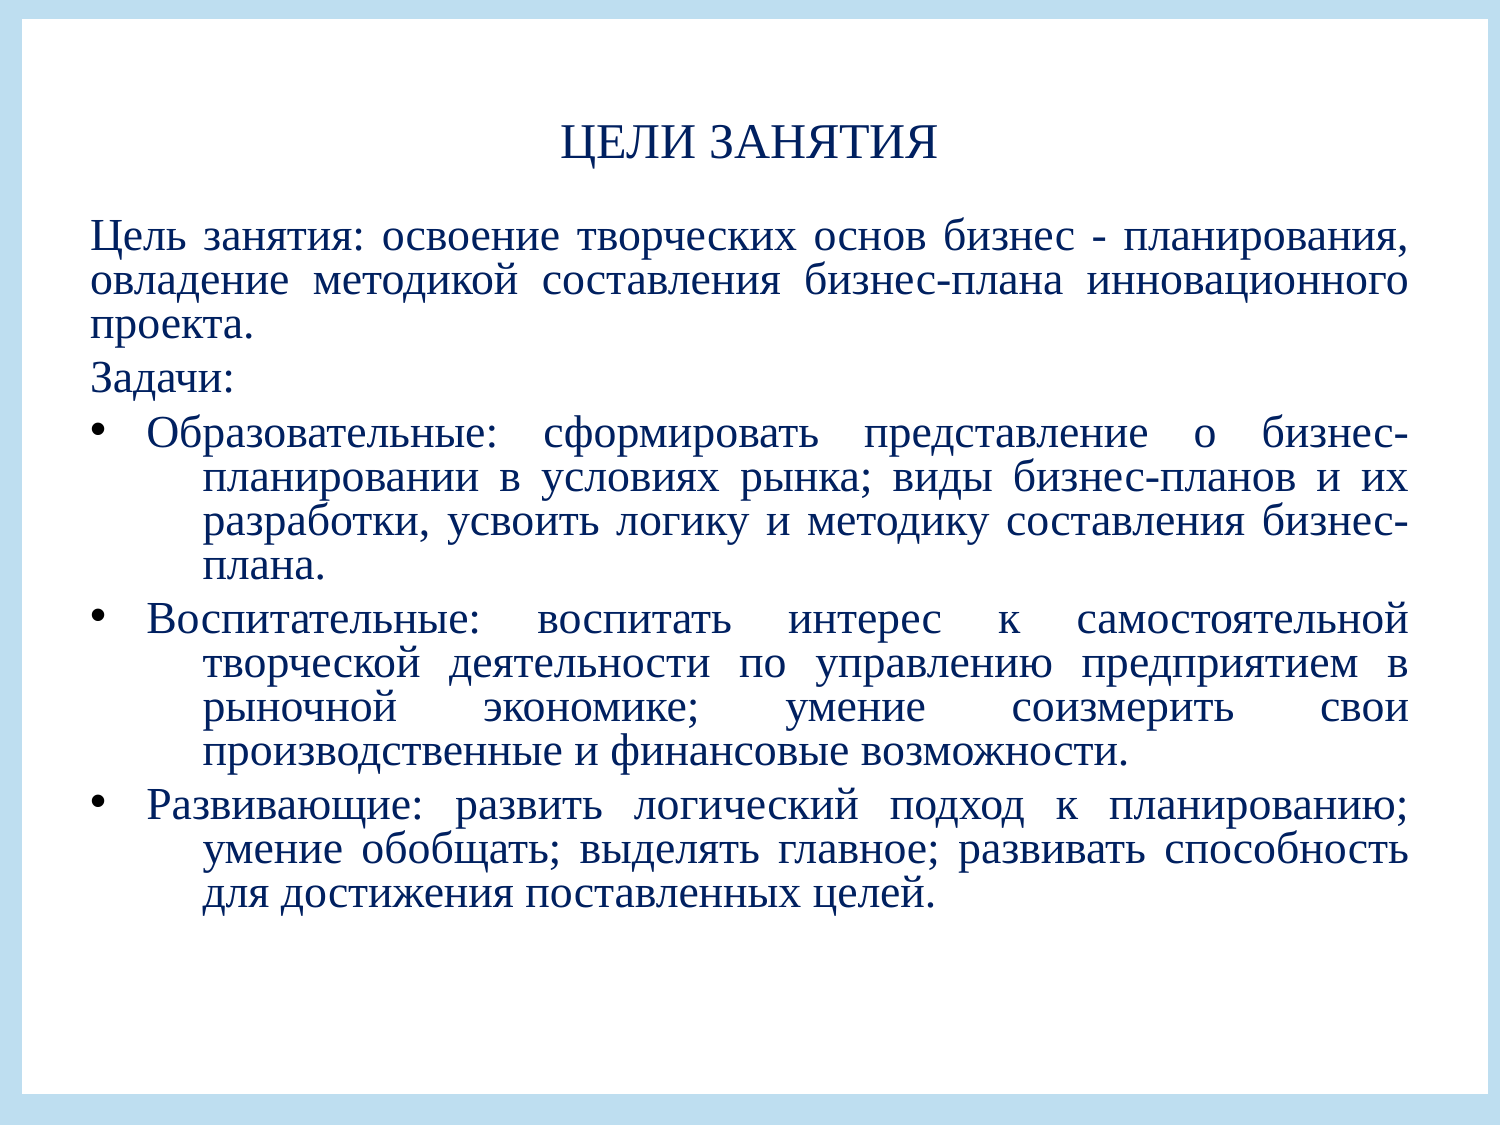

# ЦЕЛИ ЗАНЯТИЯ
Цель занятия: освоение творческих основ бизнес - планирования, овладение методикой составления бизнес-плана инновационного проекта.
Задачи:
Образовательные: сформировать представление о бизнес-планировании в условиях рынка; виды бизнес-планов и их разработки, усвоить логику и методику составления бизнес-плана.
Воспитательные: воспитать интерес к самостоятельной творческой деятельности по управлению предприятием в рыночной экономике; умение соизмерить свои производственные и финансовые возможности.
Развивающие: развить логический подход к планированию; умение обобщать; выделять главное; развивать способность для достижения поставленных целей.